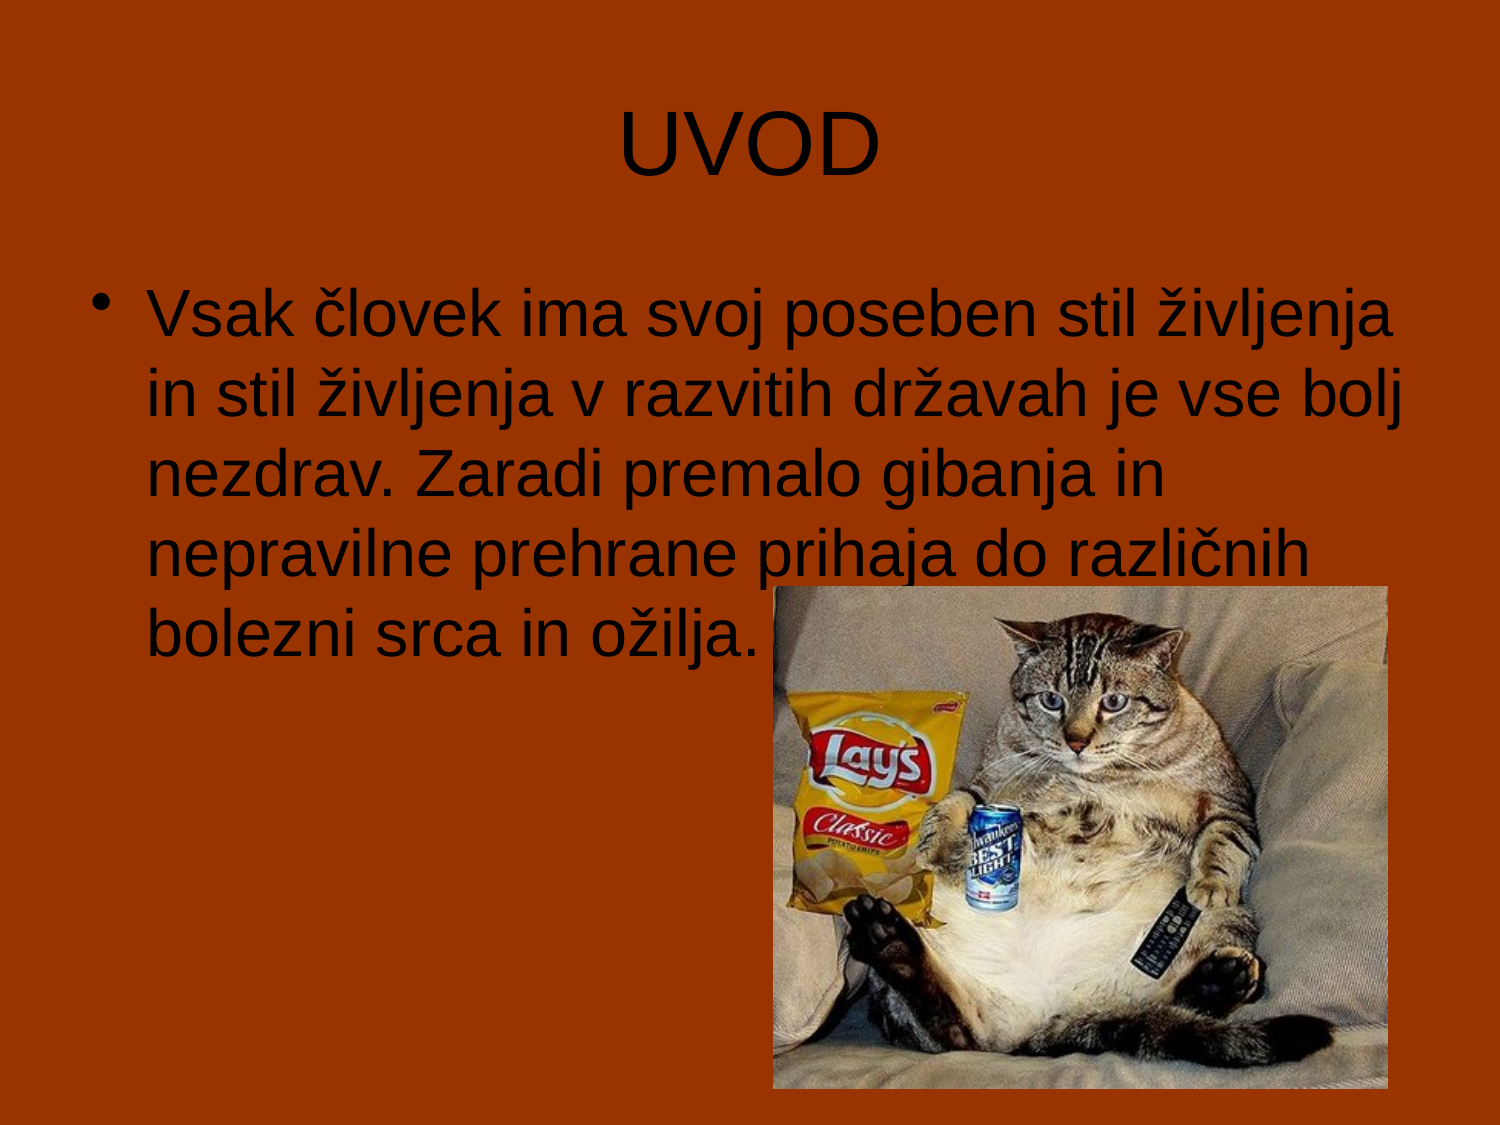

# UVOD
Vsak človek ima svoj poseben stil življenja in stil življenja v razvitih državah je vse bolj nezdrav. Zaradi premalo gibanja in nepravilne prehrane prihaja do različnih bolezni srca in ožilja.